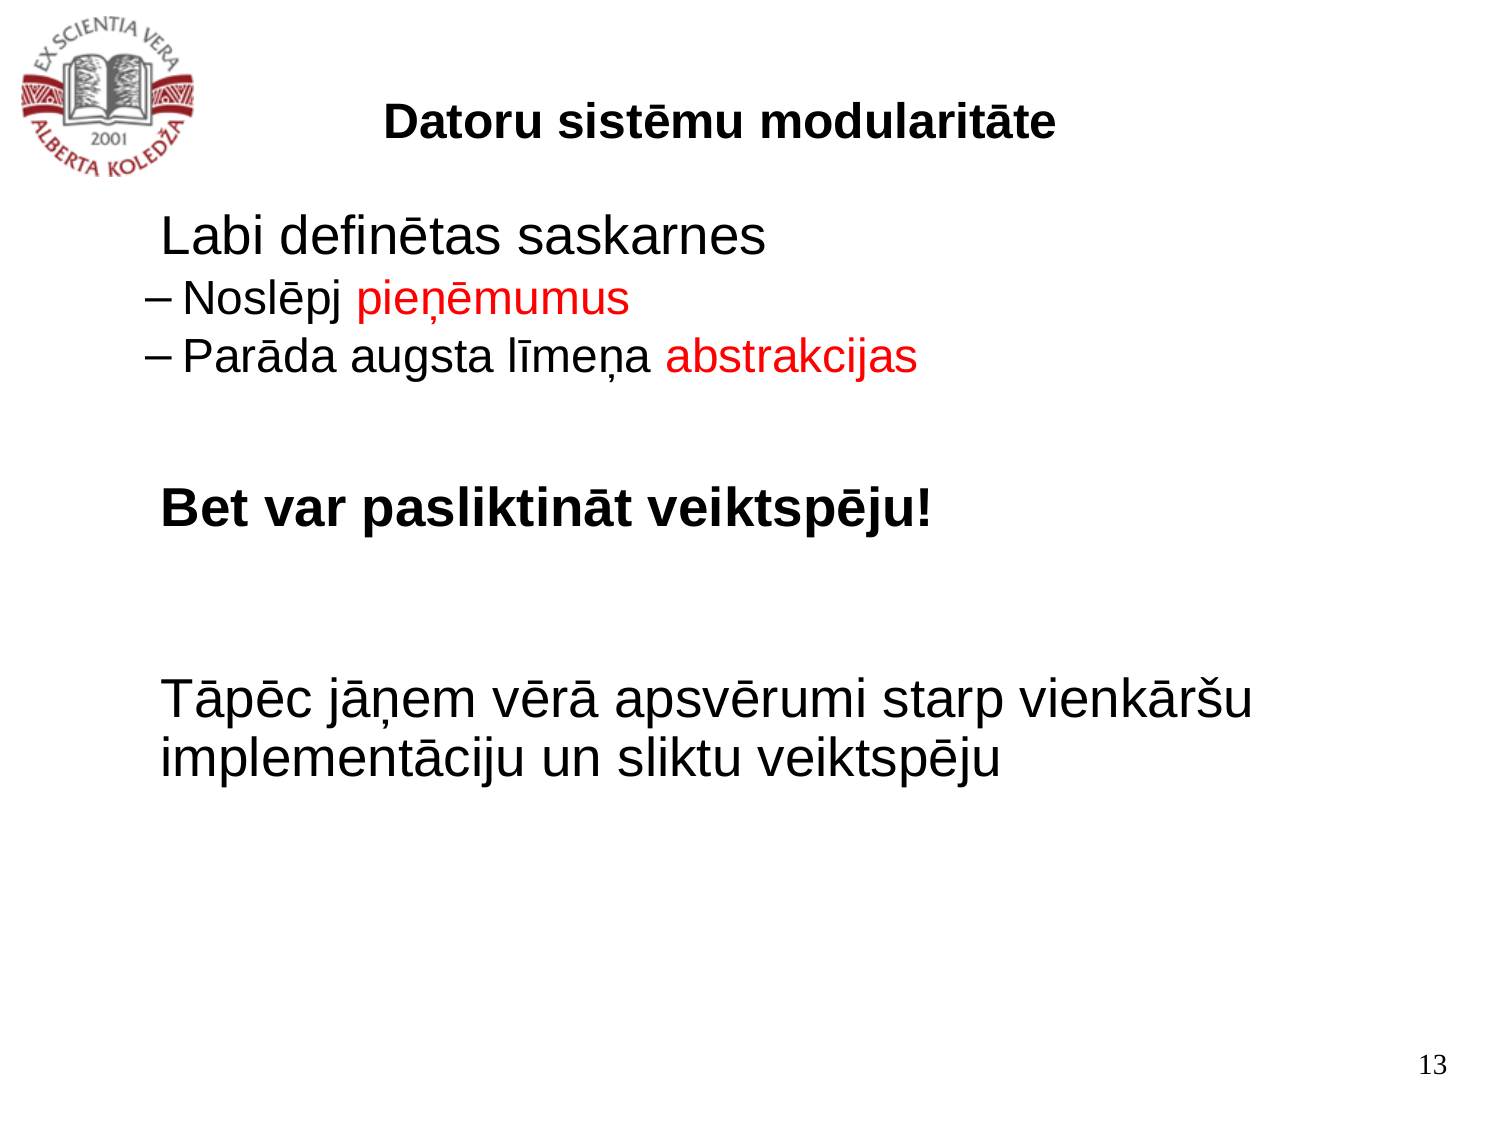

# Datoru sistēmu modularitāte
Labi definētas saskarnes
Noslēpj pieņēmumus
Parāda augsta līmeņa abstrakcijas
Bet var pasliktināt veiktspēju!
Tāpēc jāņem vērā apsvērumi starp vienkāršu implementāciju un sliktu veiktspēju